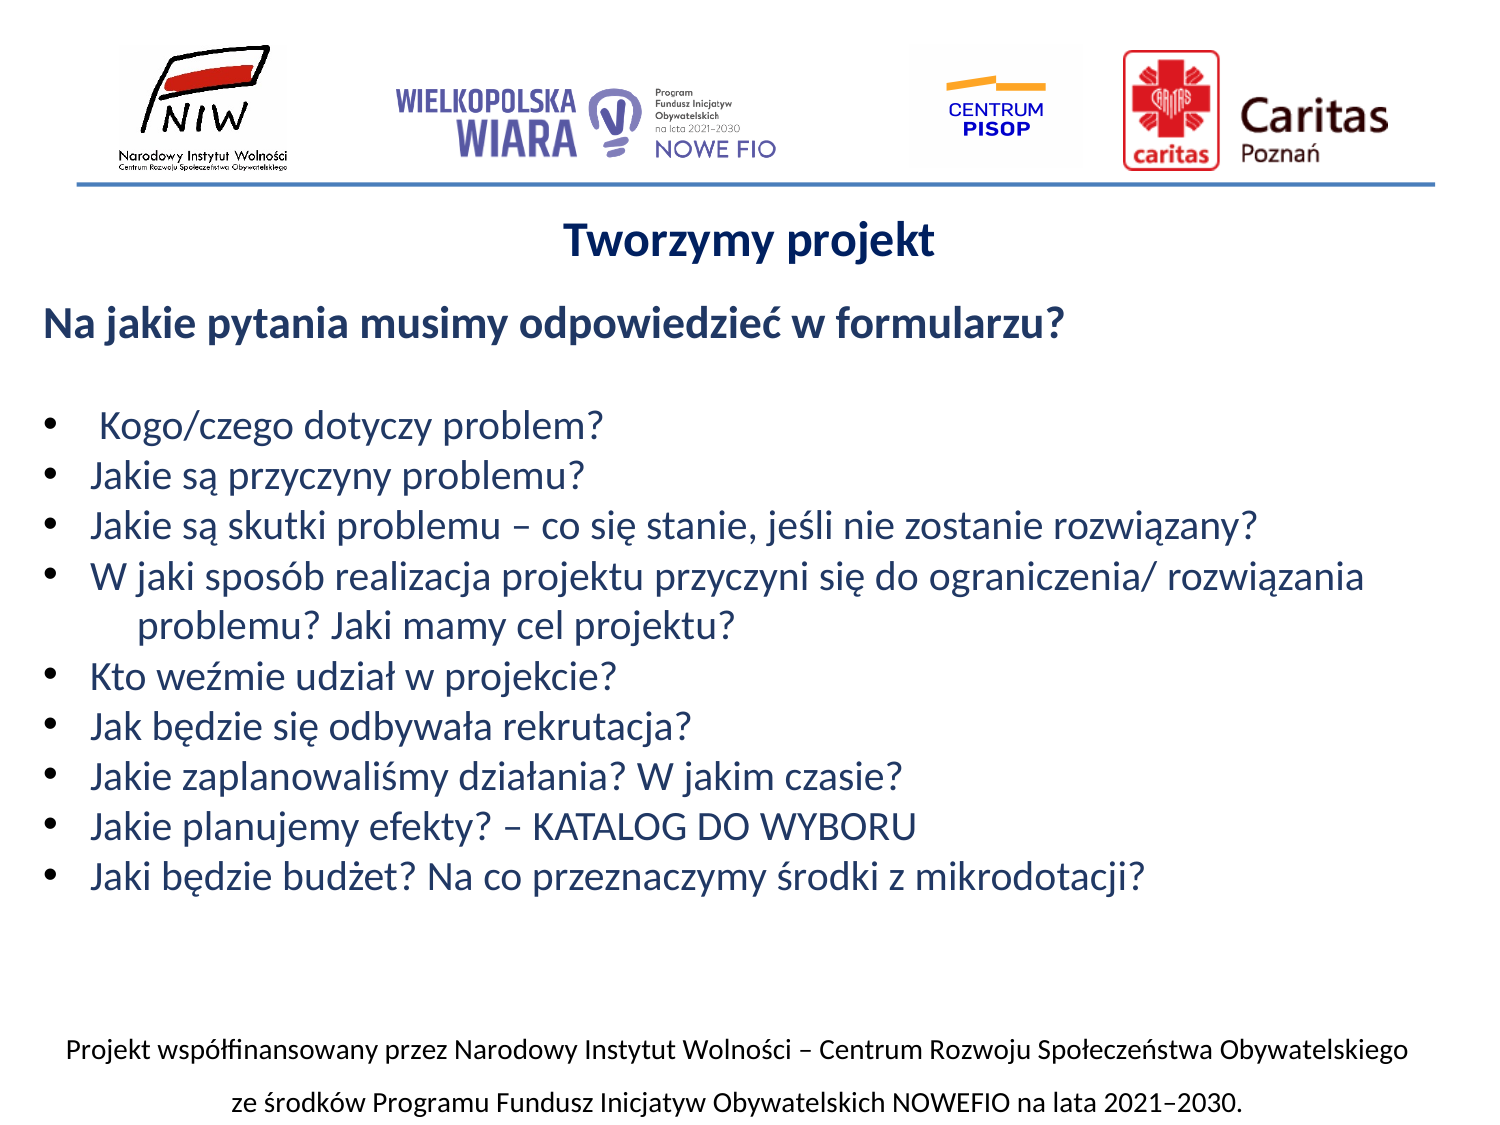

# Tworzymy projekt
Na jakie pytania musimy odpowiedzieć w formularzu?
Kogo/czego dotyczy problem?
Jakie są przyczyny problemu?
Jakie są skutki problemu – co się stanie, jeśli nie zostanie rozwiązany?
W jaki sposób realizacja projektu przyczyni się do ograniczenia/ rozwiązania problemu? Jaki mamy cel projektu?
Kto weźmie udział w projekcie?
Jak będzie się odbywała rekrutacja?
Jakie zaplanowaliśmy działania? W jakim czasie?
Jakie planujemy efekty? – KATALOG DO WYBORU
Jaki będzie budżet? Na co przeznaczymy środki z mikrodotacji?